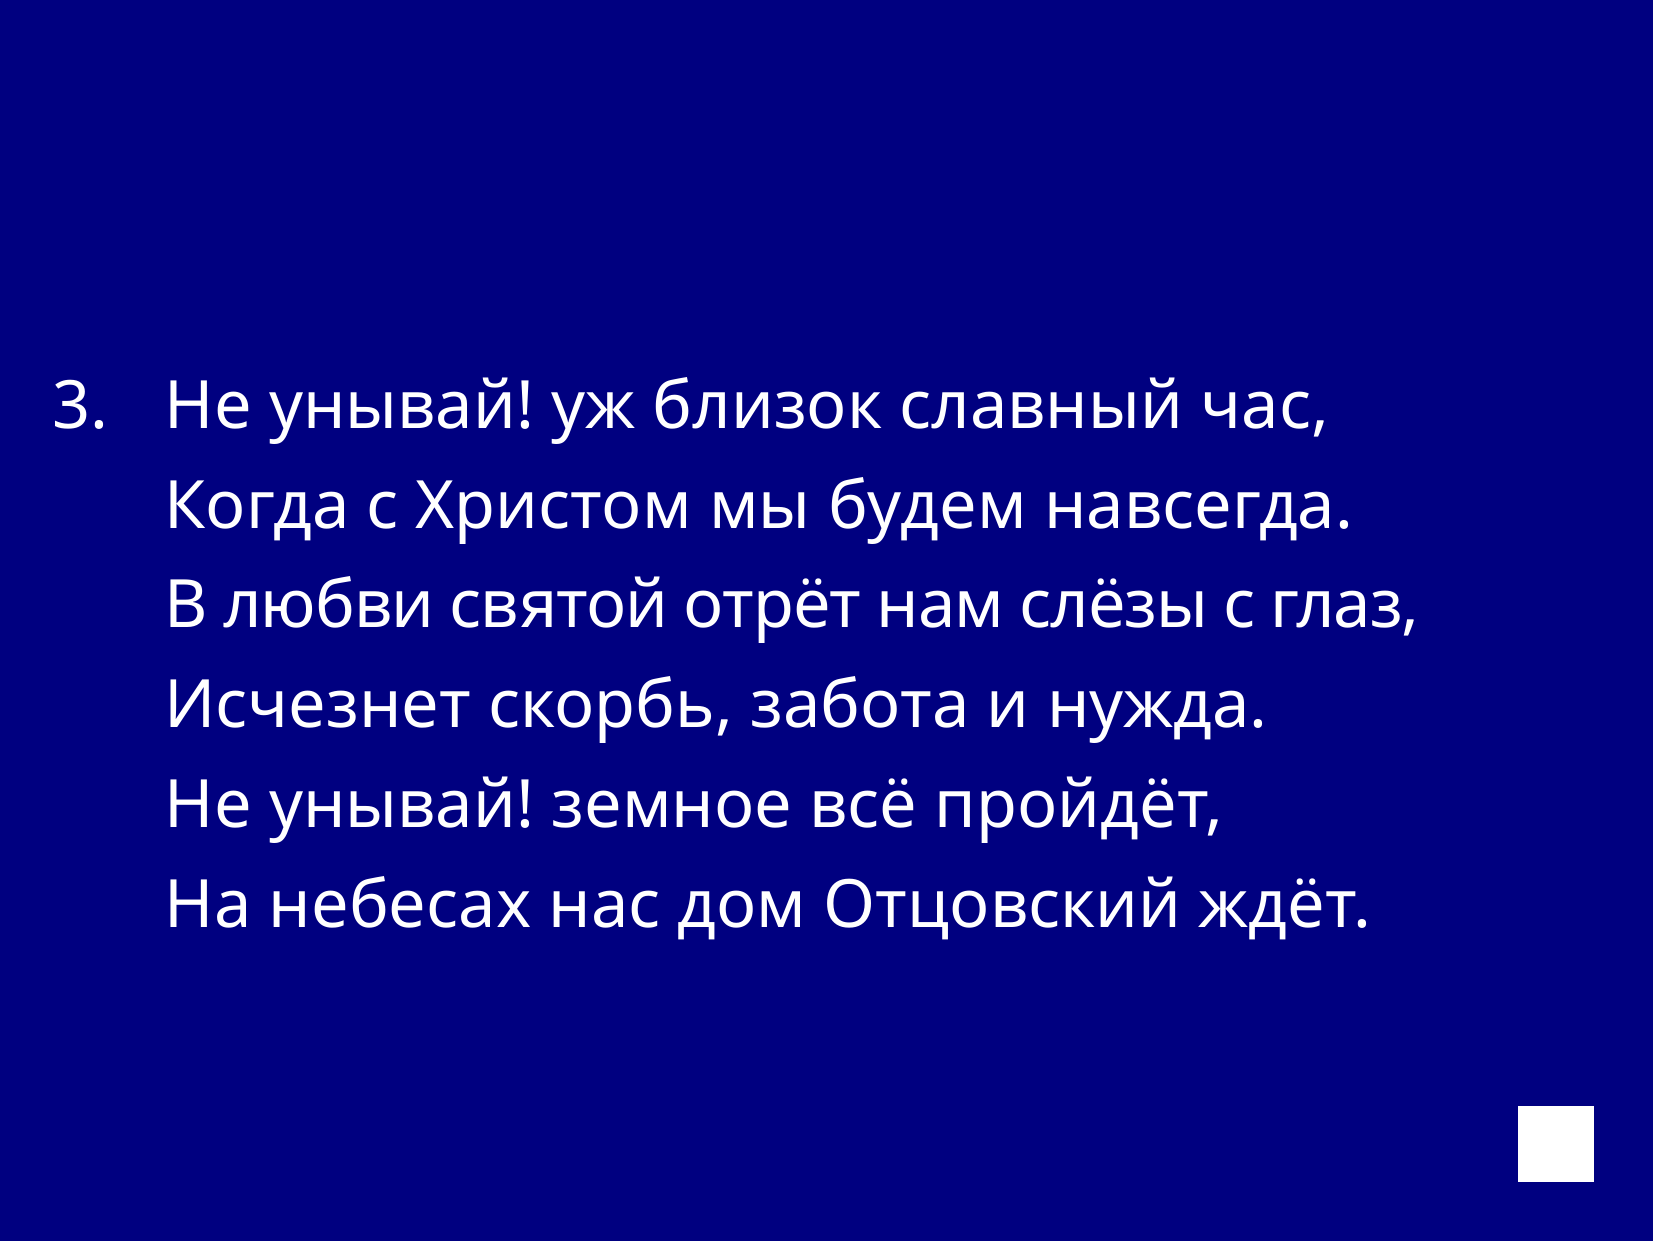

3.	Не унывай! уж близок славный час,
	Когда с Христом мы будем навсегда.
	В любви святой отрёт нам слёзы с глаз,
	Исчезнет скорбь, забота и нужда.
	Не унывай! земное всё пройдёт,
	На небесах нас дом Отцовский ждёт.